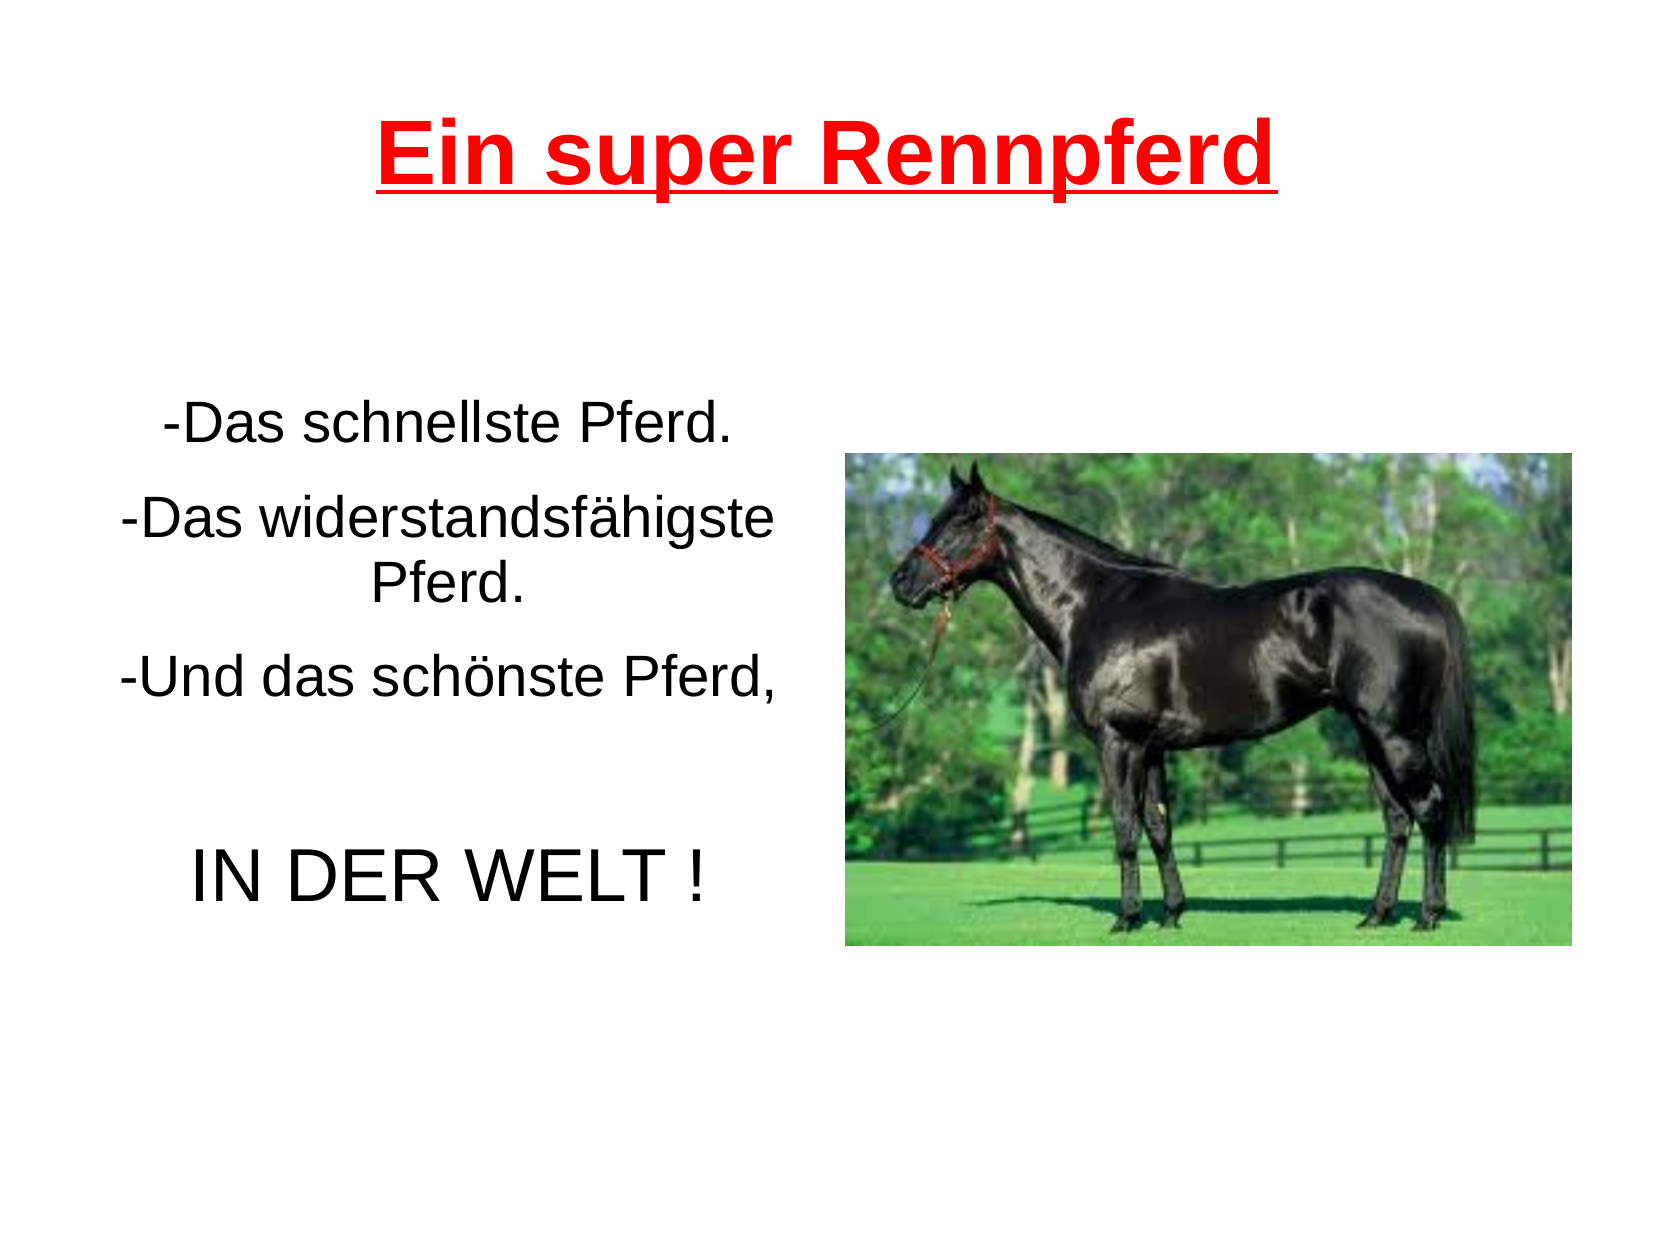

# Ein super Rennpferd
-Das schnellste Pferd.
-Das widerstandsfähigste Pferd.
-Und das schönste Pferd,
IN DER WELT !